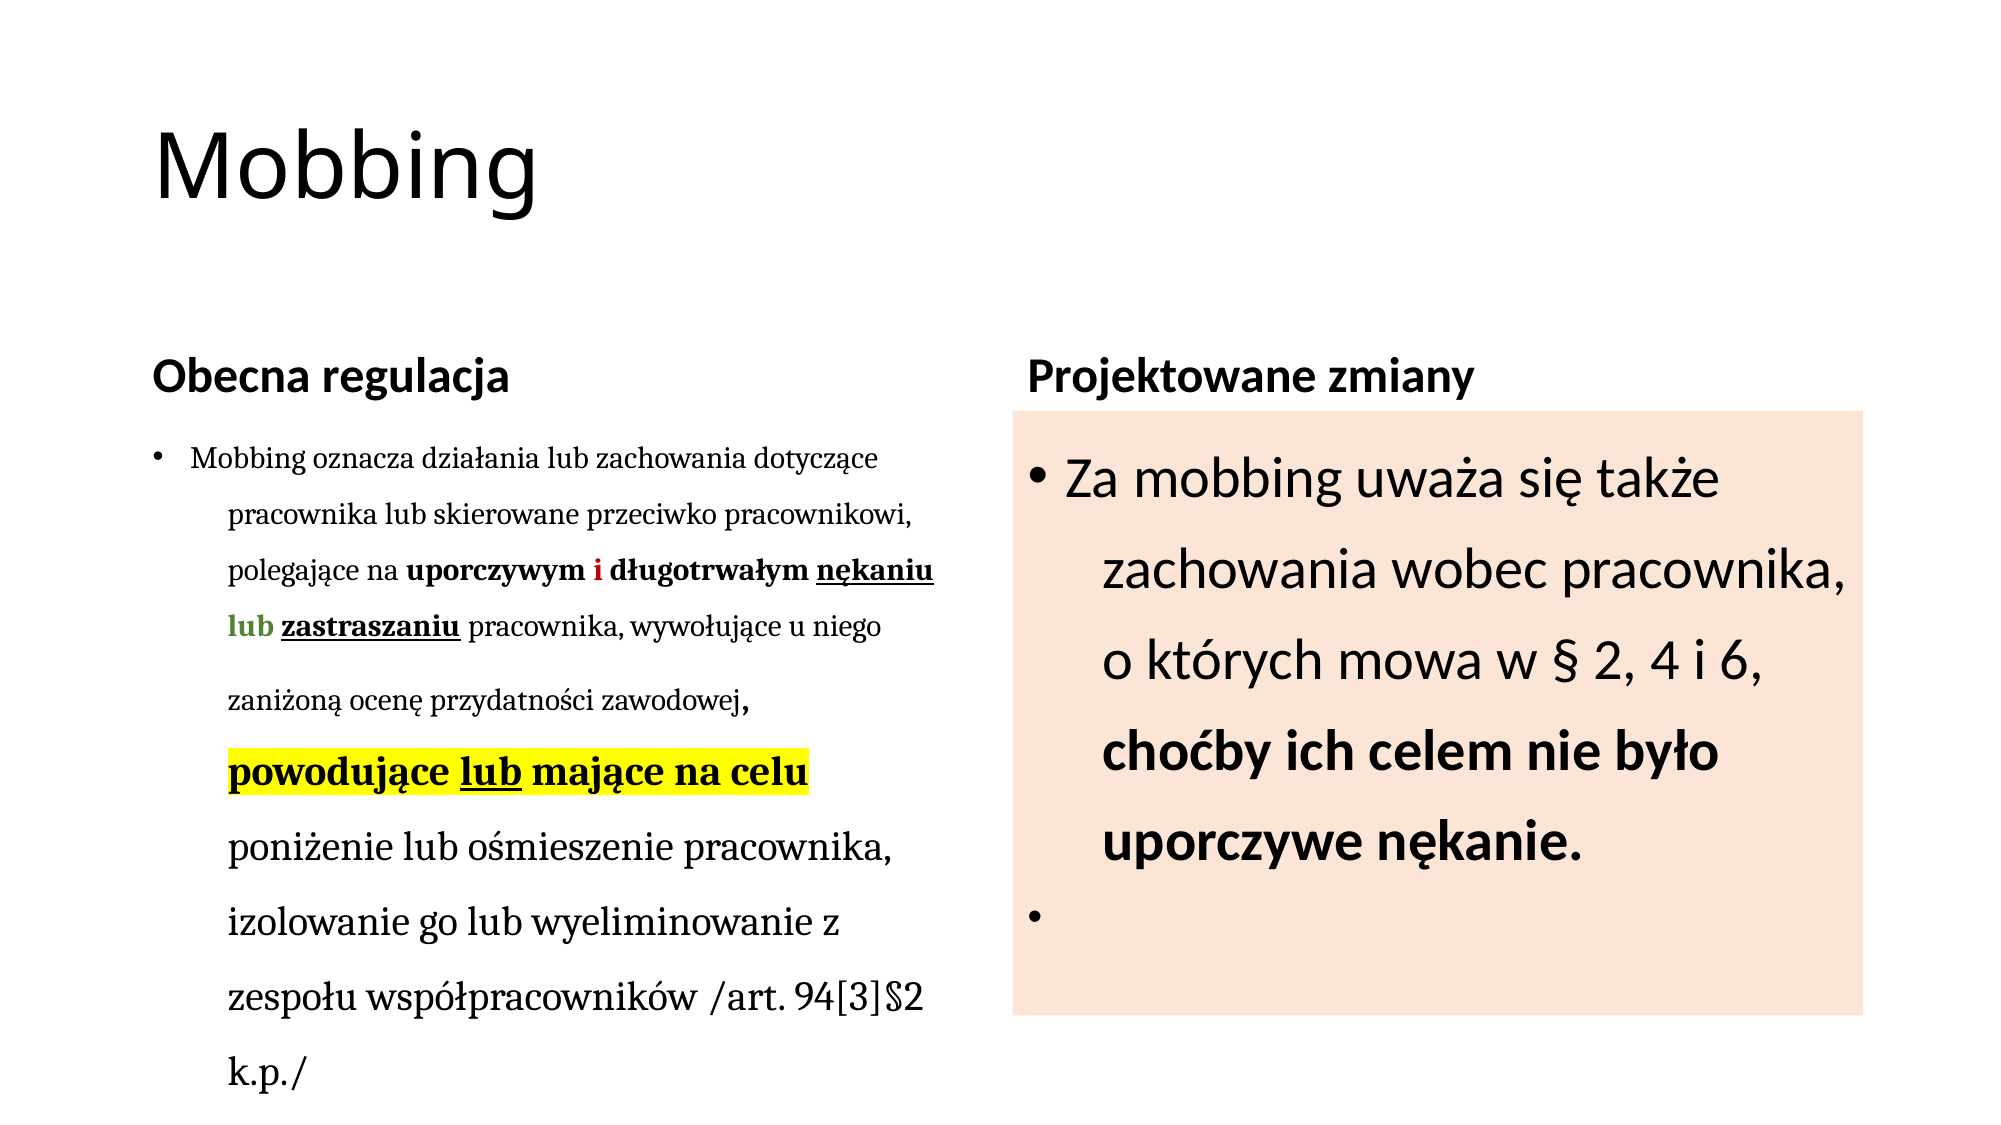

# Mobbing
Obecna regulacja
Projektowane zmiany
Mobbing oznacza działania lub zachowania dotyczące pracownika lub skierowane przeciwko pracownikowi, polegające na uporczywym i długotrwałym nękaniu lub zastraszaniu pracownika, wywołujące u niego zaniżoną ocenę przydatności zawodowej, powodujące lub mające na celu poniżenie lub ośmieszenie pracownika, izolowanie go lub wyeliminowanie z zespołu współpracowników /art. 94[3]§2 k.p./
Za mobbing uważa się także zachowania wobec pracownika, o których mowa w § 2, 4 i 6, choćby ich celem nie było uporczywe nękanie.